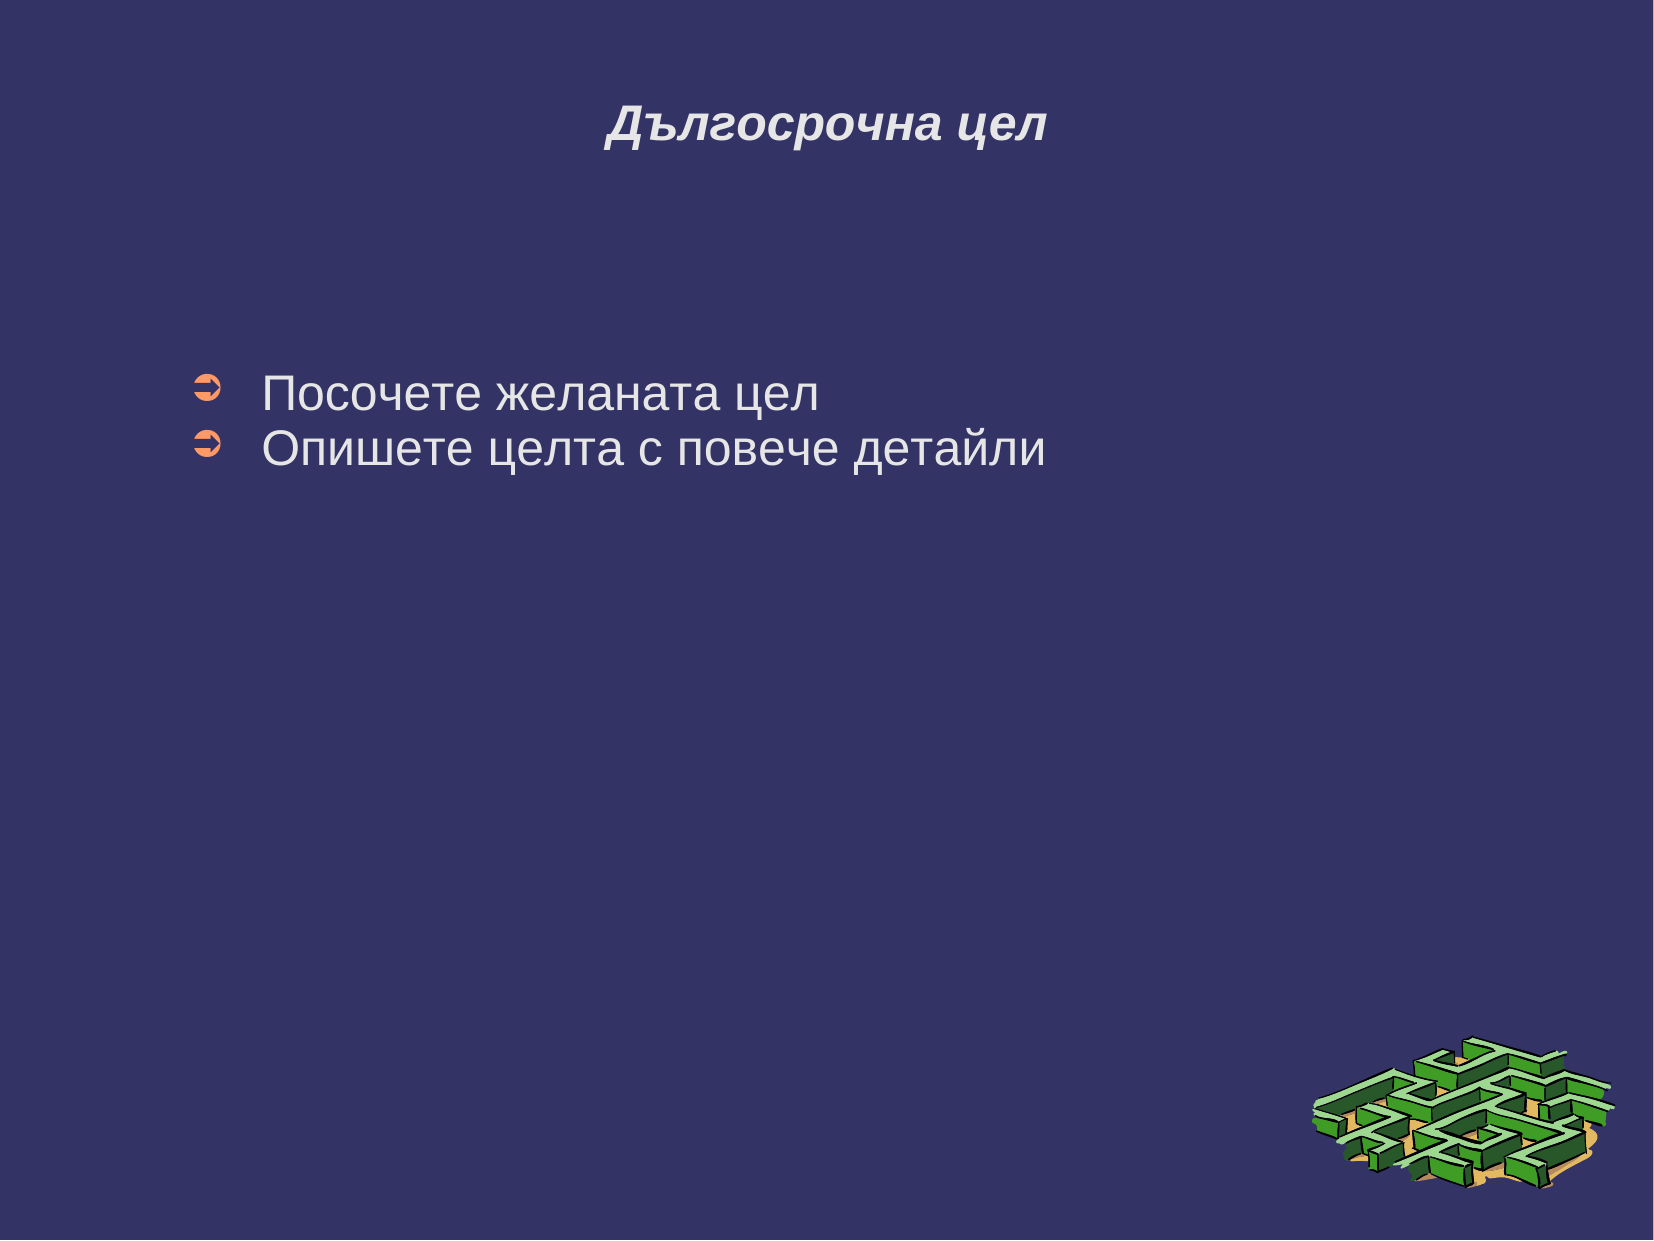

# Дългосрочна цел
Посочете желаната цел
Опишете целта с повече детайли